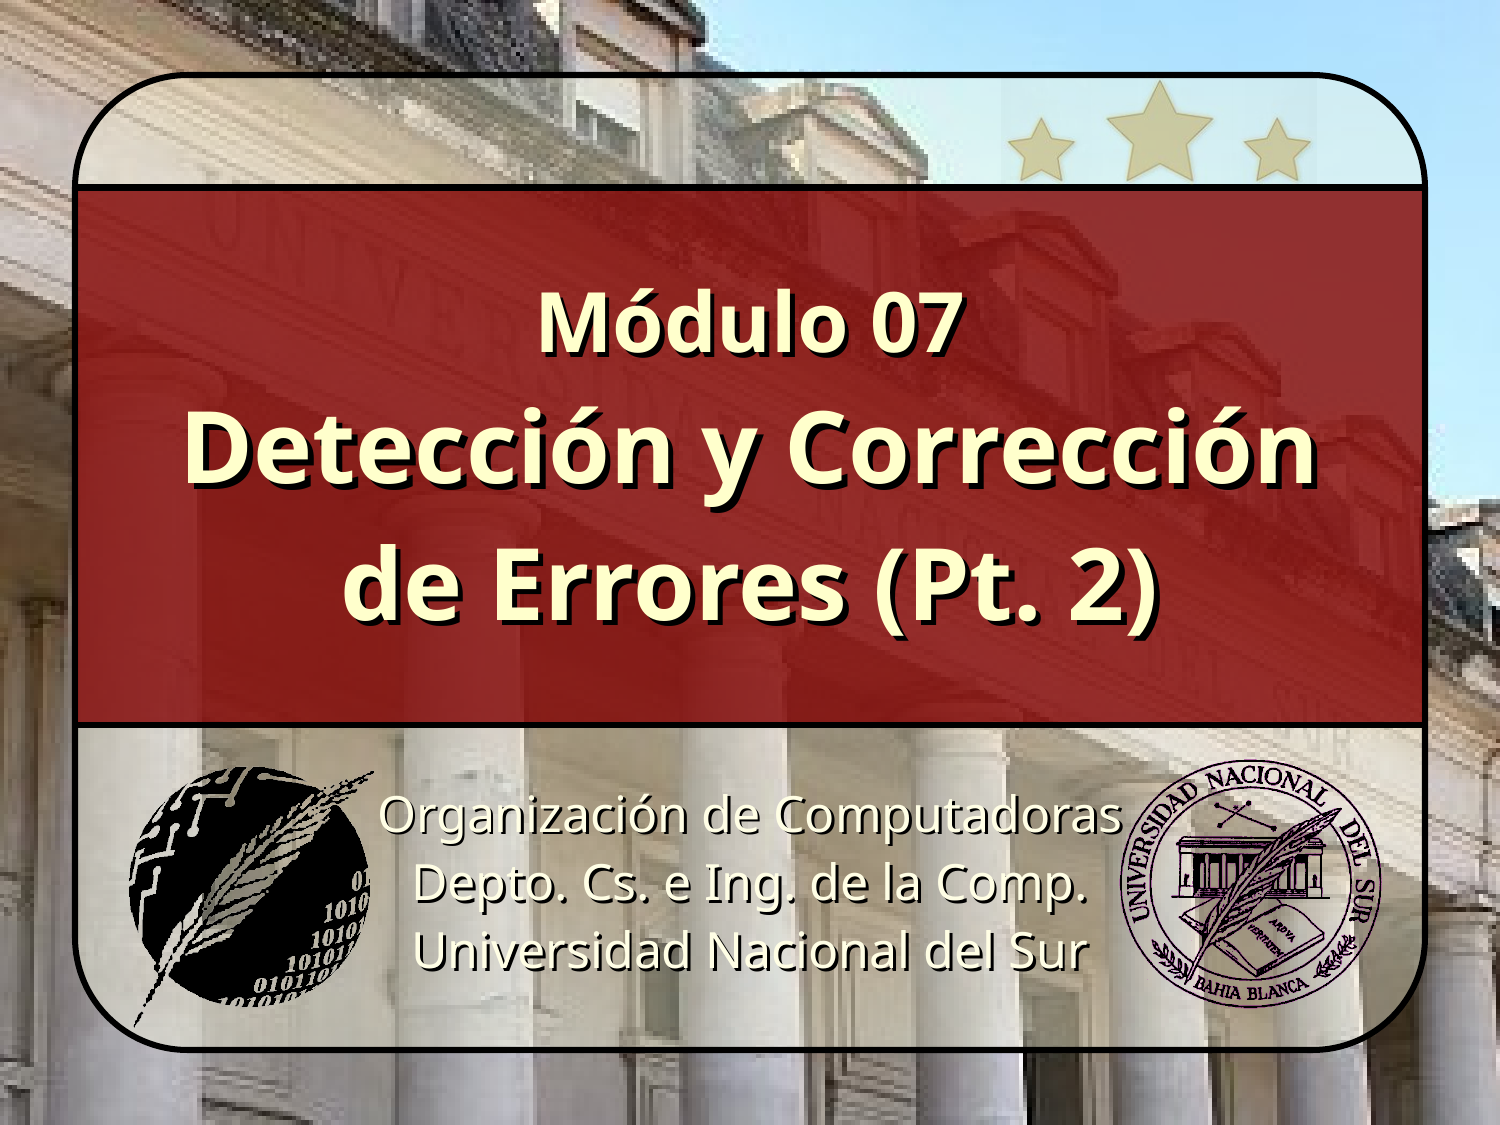

# Módulo 07 Detección y Corrección de Errores (Pt. 2)